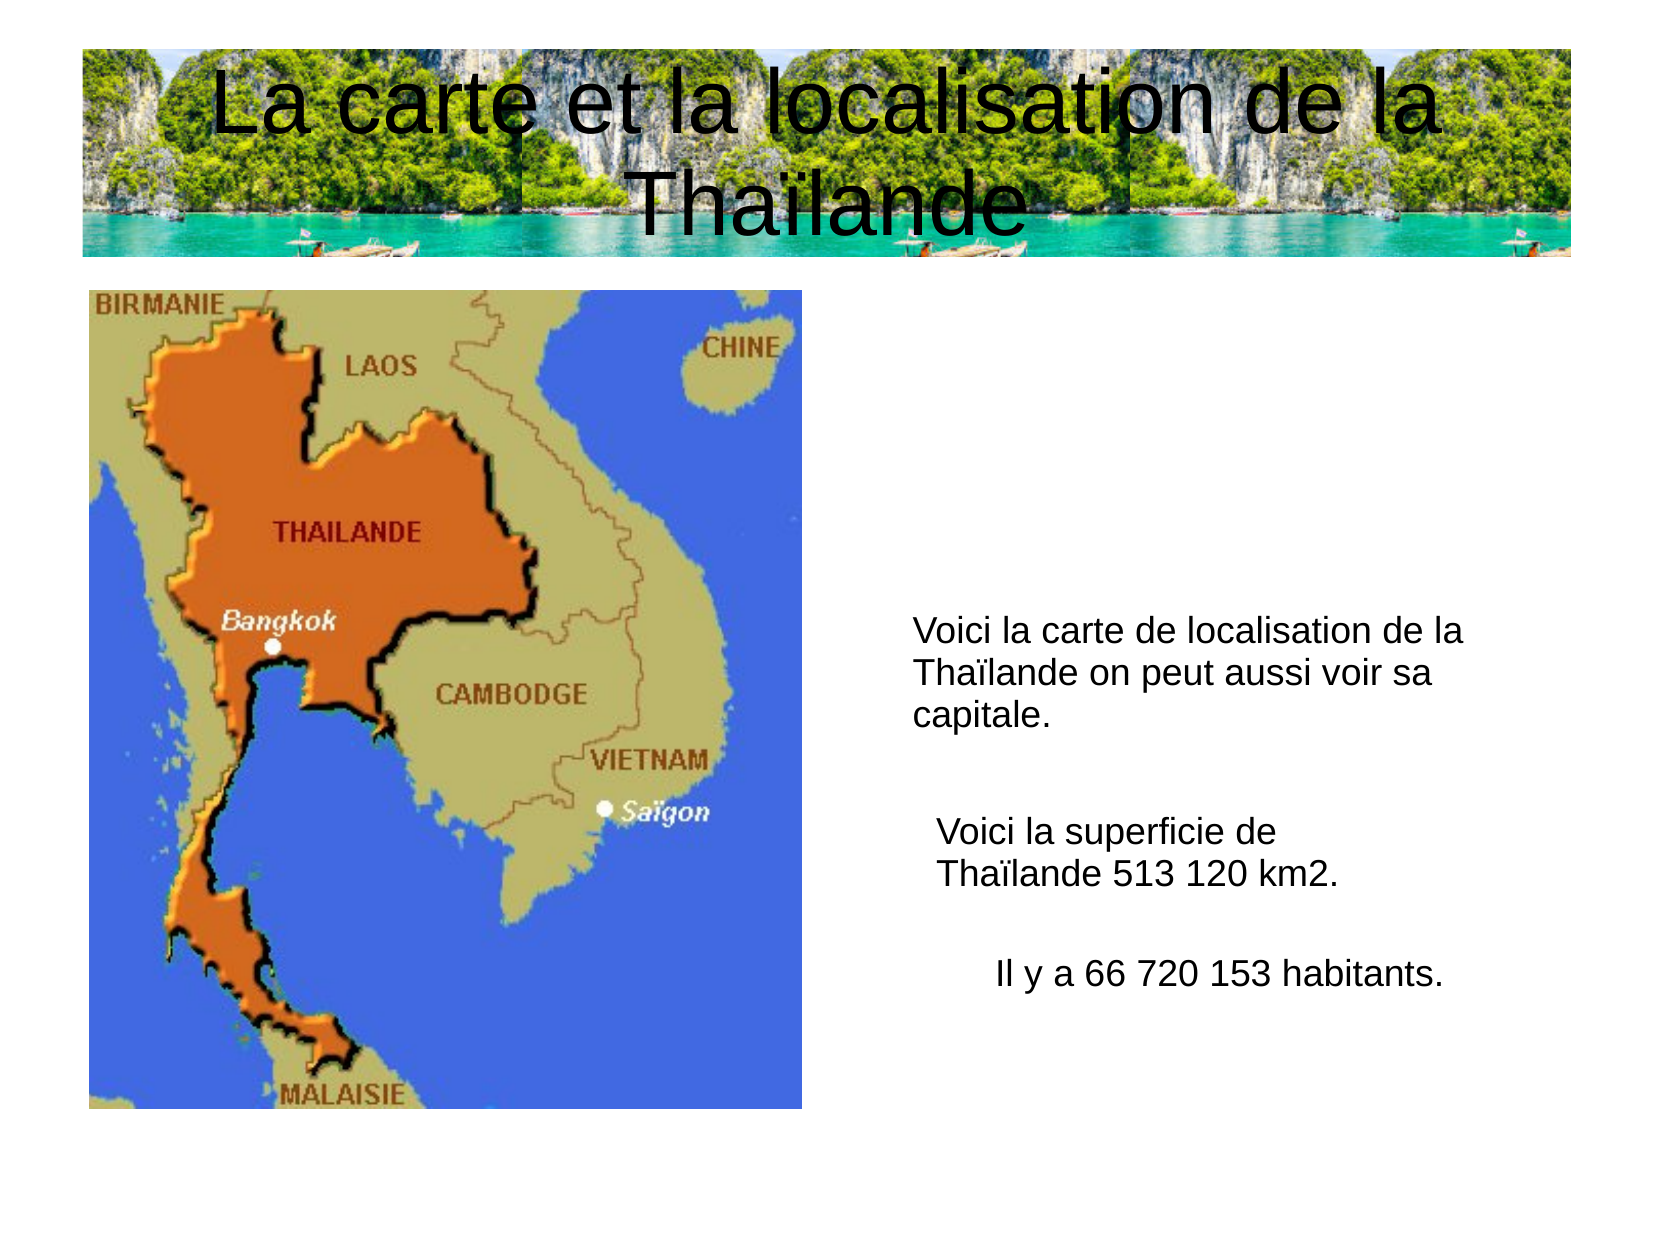

# La carte et la localisation de la Thaïlande
Voici la carte de localisation de la Thaïlande on peut aussi voir sa capitale.
Voici la superficie de Thaïlande 513 120 km2.
Il y a 66 720 153 habitants.